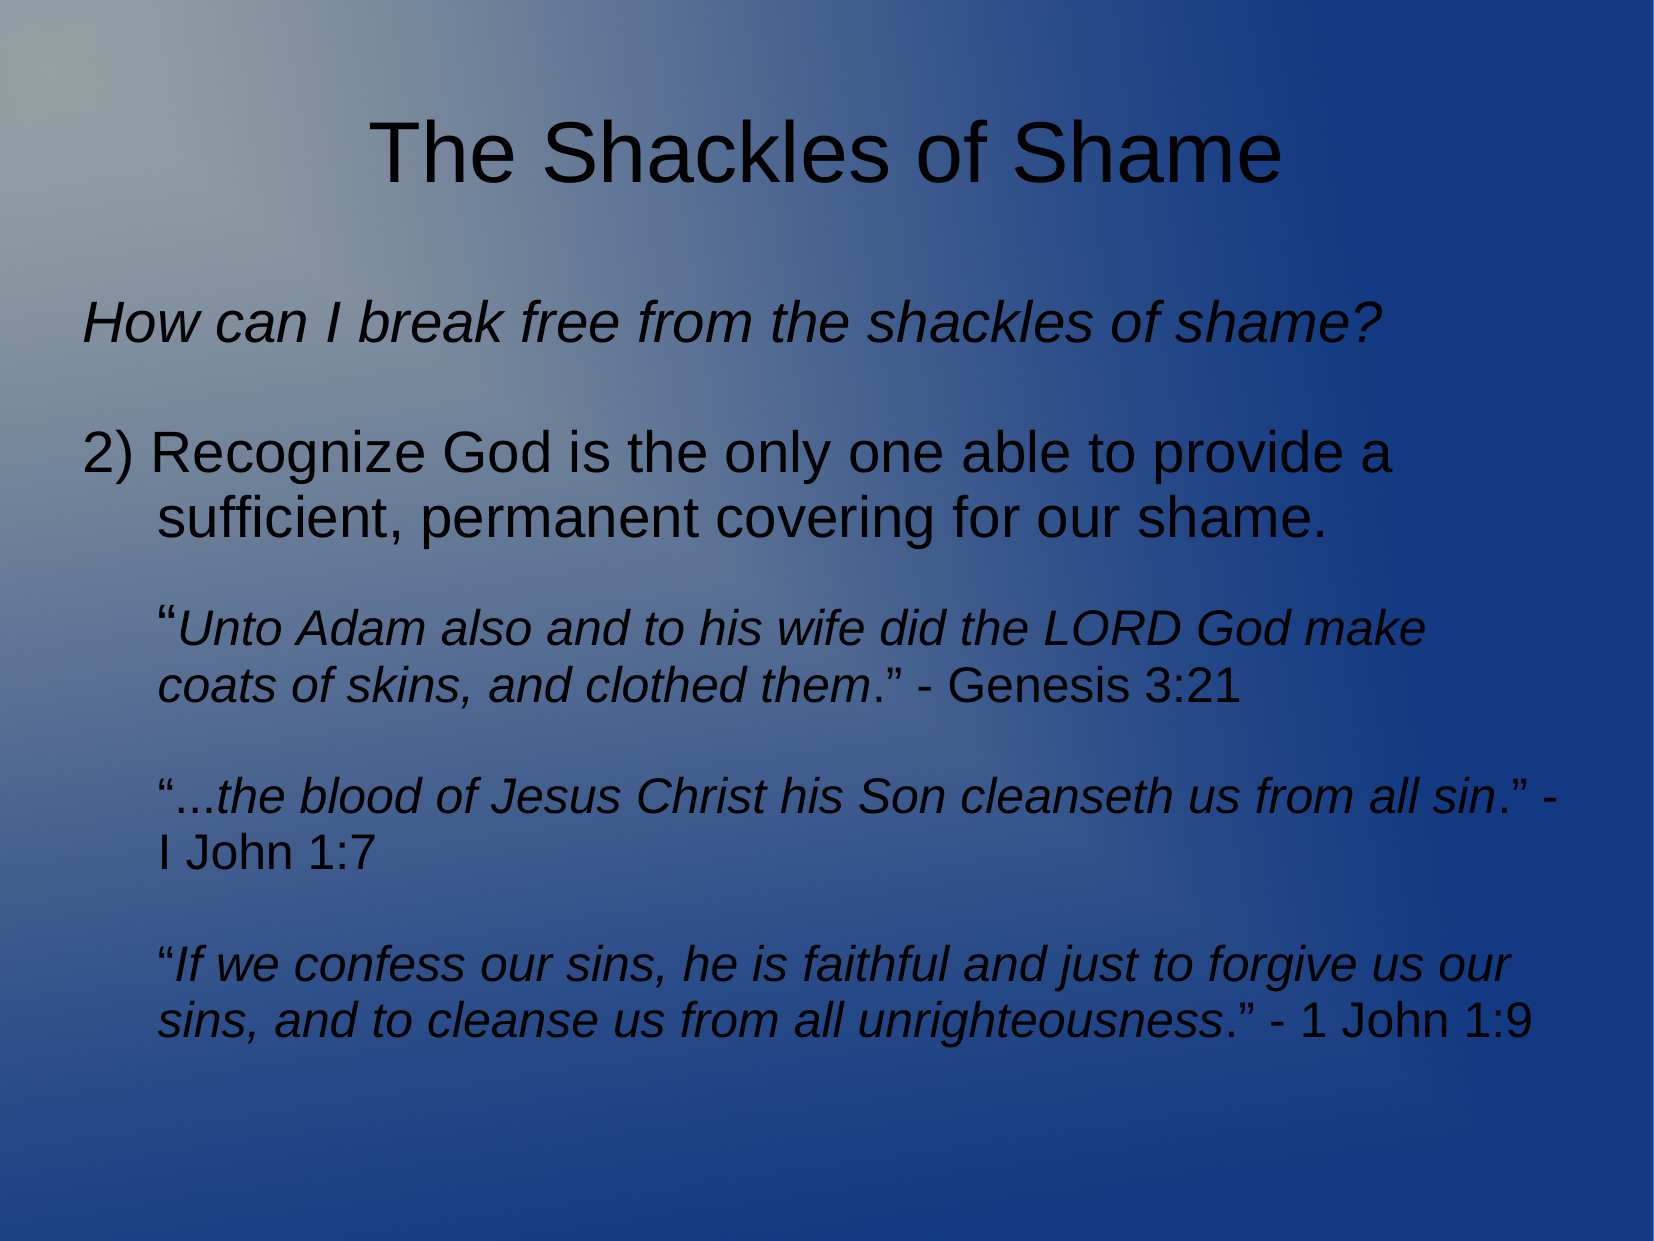

# The Shackles of Shame
How can I break free from the shackles of shame?
2) Recognize God is the only one able to provide a 			sufficient, permanent covering for our shame.
 	“Unto Adam also and to his wife did the LORD God make 		coats of skins, and clothed them.” - Genesis 3:21
	“...the blood of Jesus Christ his Son cleanseth us from all sin.” - 	I John 1:7
	“If we confess our sins, he is faithful and just to forgive us our 	sins, and to cleanse us from all unrighteousness.” - 1 John 1:9